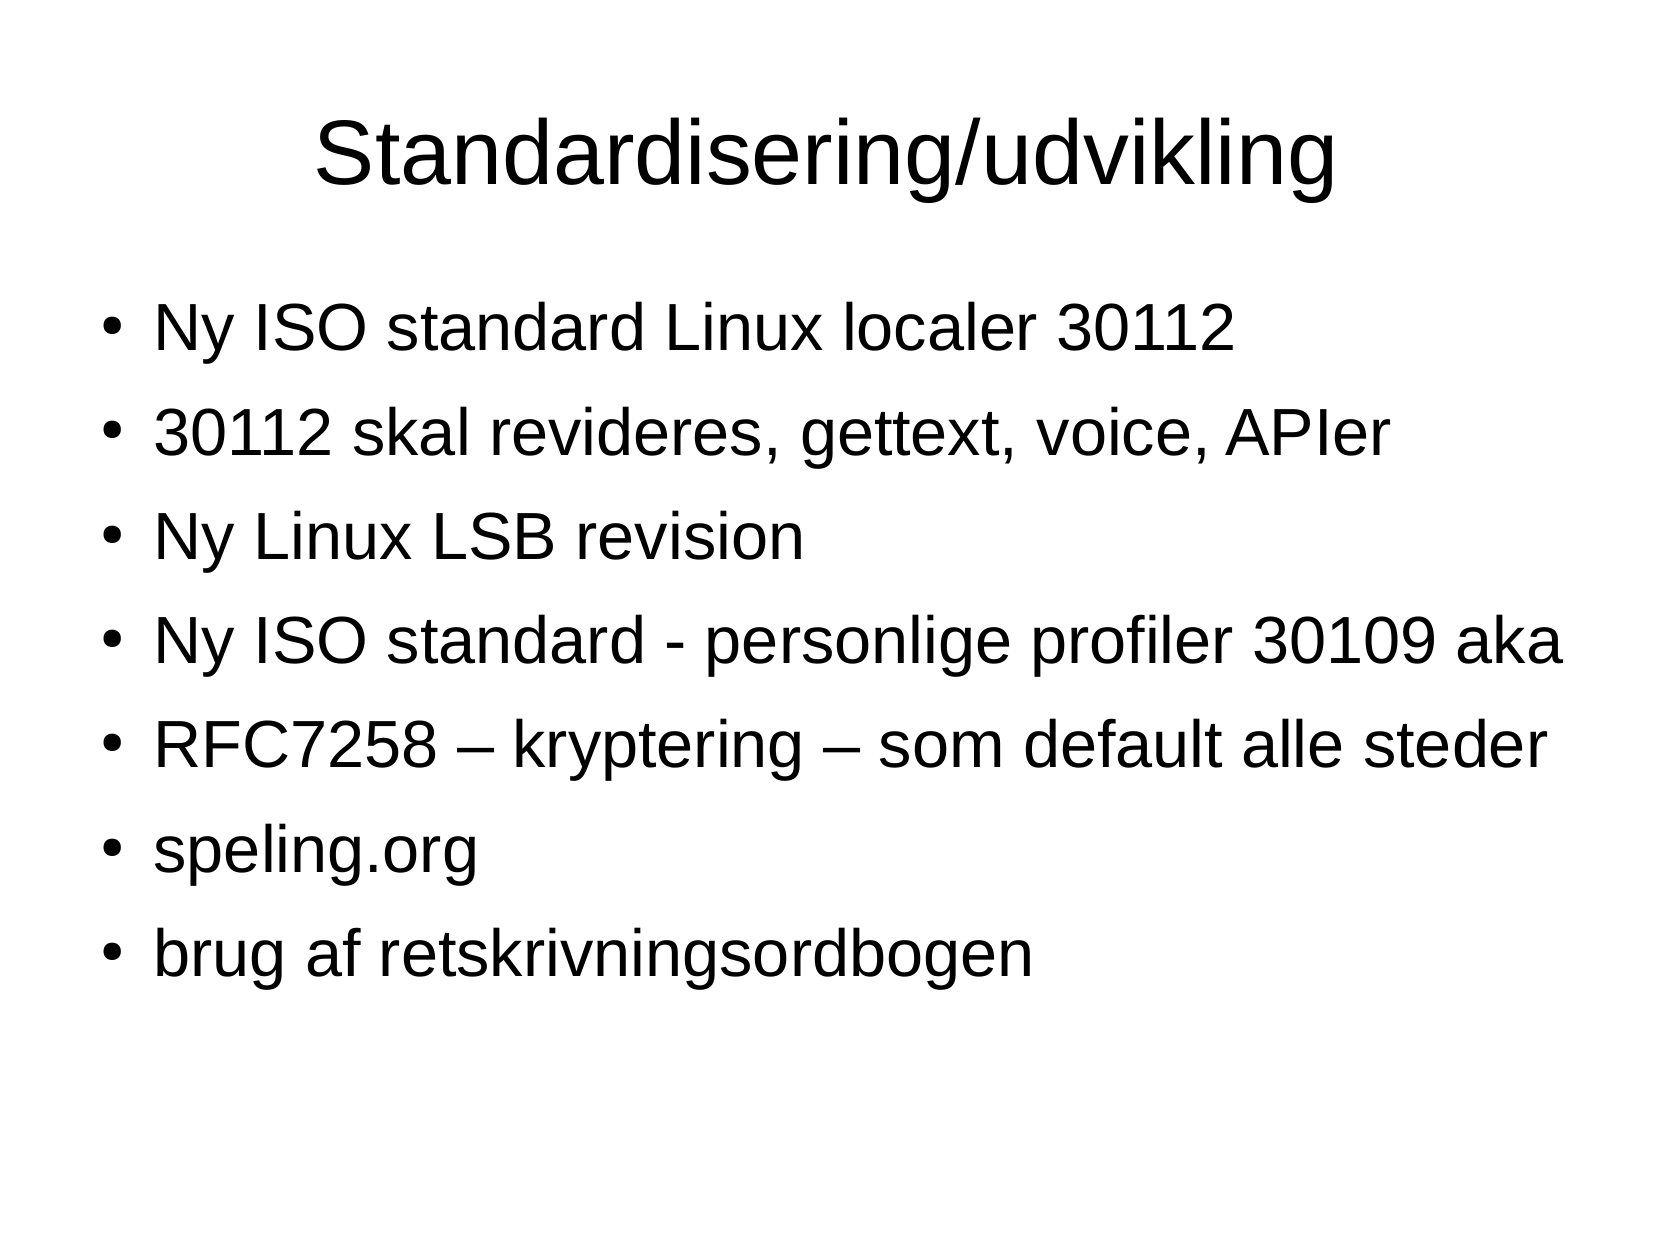

# Standardisering/udvikling
Ny ISO standard Linux localer 30112
30112 skal revideres, gettext, voice, APIer
Ny Linux LSB revision
Ny ISO standard - personlige profiler 30109 aka
RFC7258 – kryptering – som default alle steder
speling.org
brug af retskrivningsordbogen